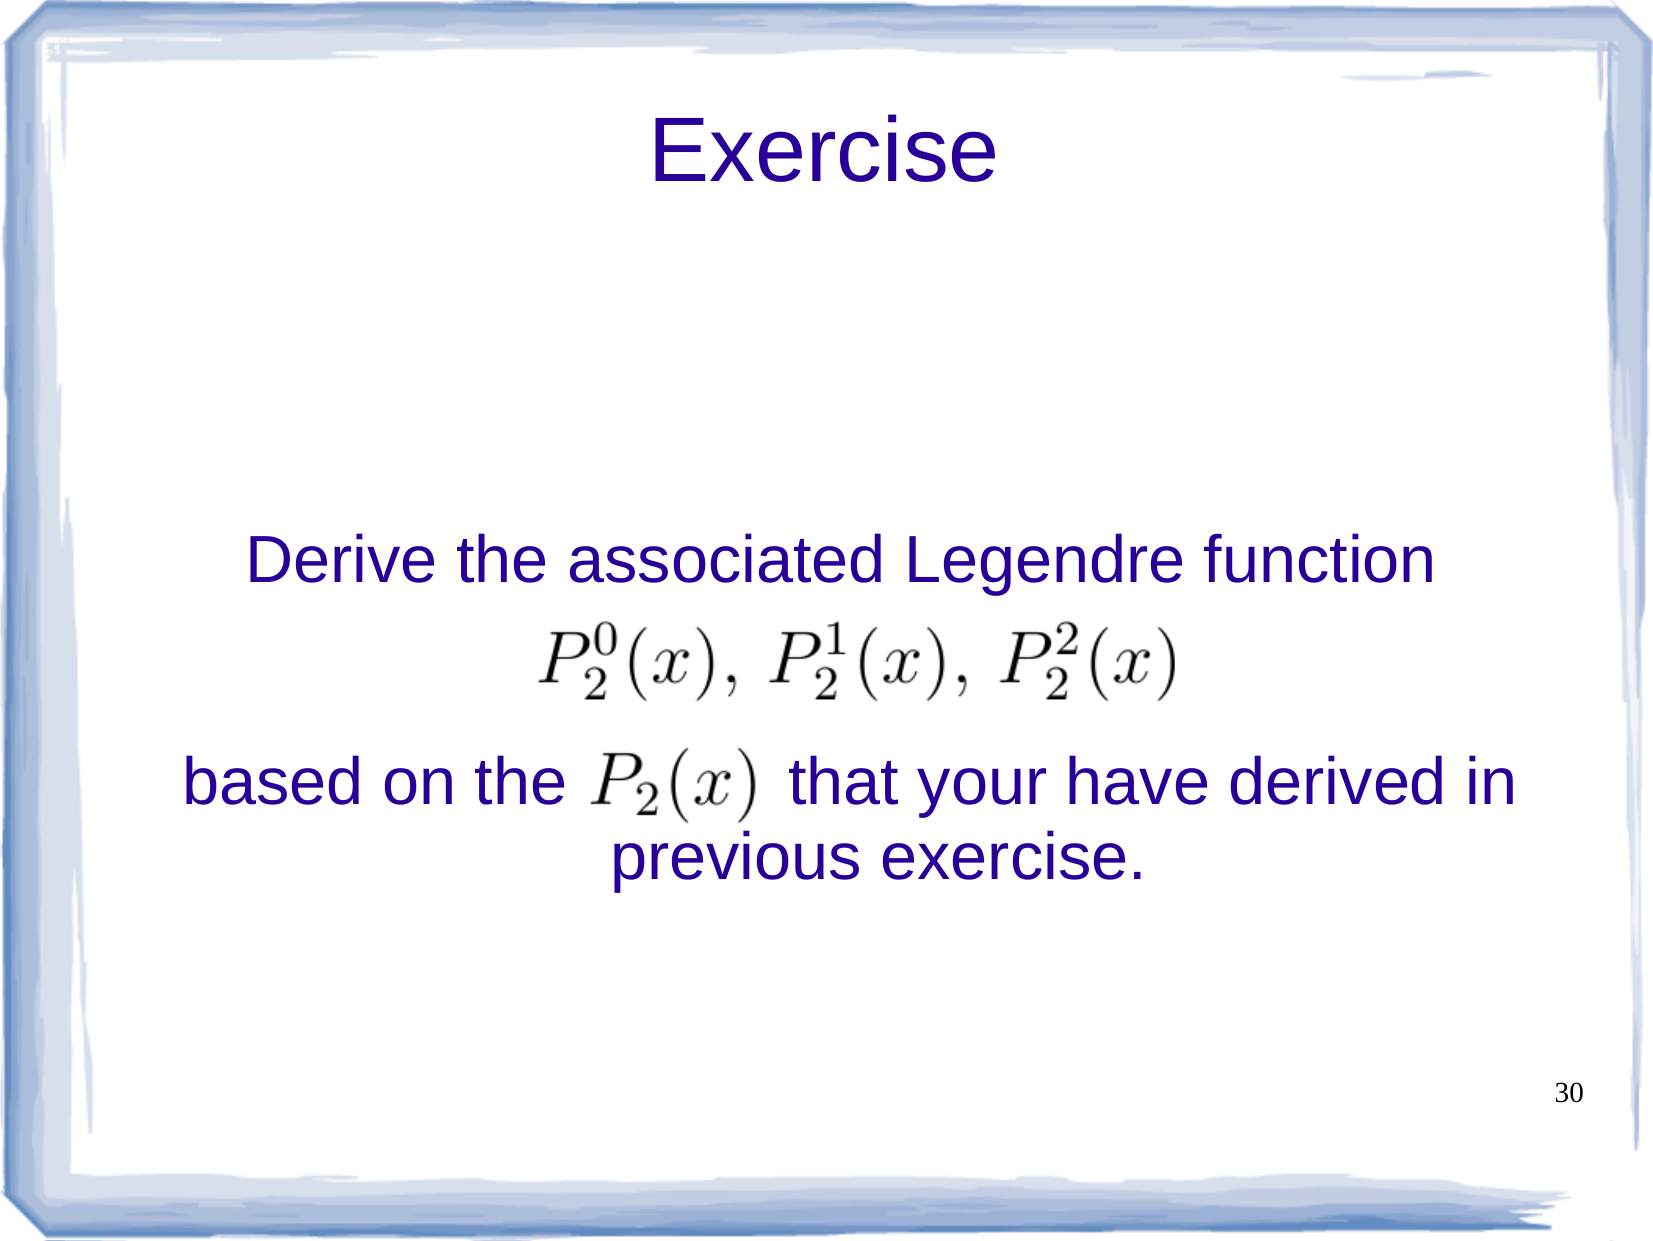

# Exercise
Derive the associated Legendre function
based on the that your have derived in previous exercise.
30